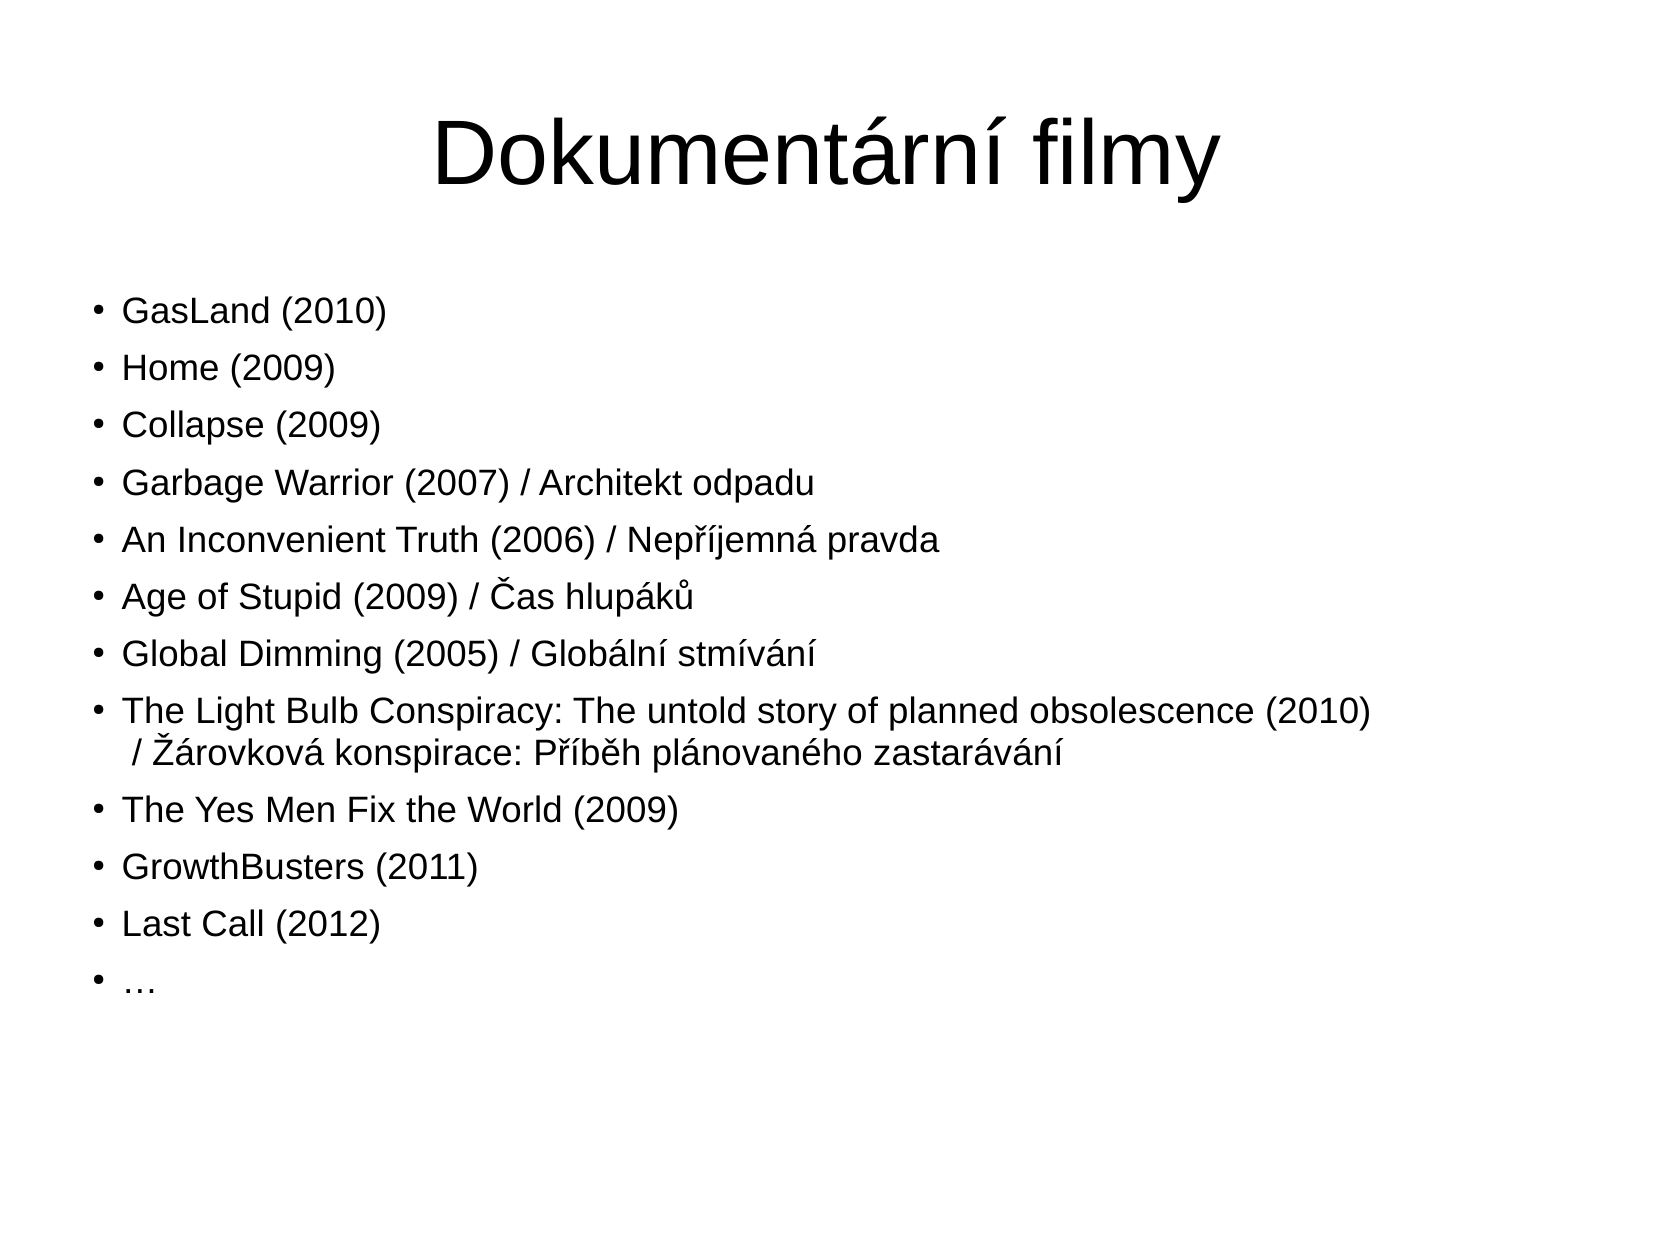

# Dokumentární filmy
GasLand (2010)
Home (2009)
Collapse (2009)
Garbage Warrior (2007) / Architekt odpadu
An Inconvenient Truth (2006) / Nepříjemná pravda
Age of Stupid (2009) / Čas hlupáků
Global Dimming (2005) / Globální stmívání
The Light Bulb Conspiracy: The untold story of planned obsolescence (2010)
 / Žárovková konspirace: Příběh plánovaného zastarávání
The Yes Men Fix the World (2009)
GrowthBusters (2011)
Last Call (2012)
…